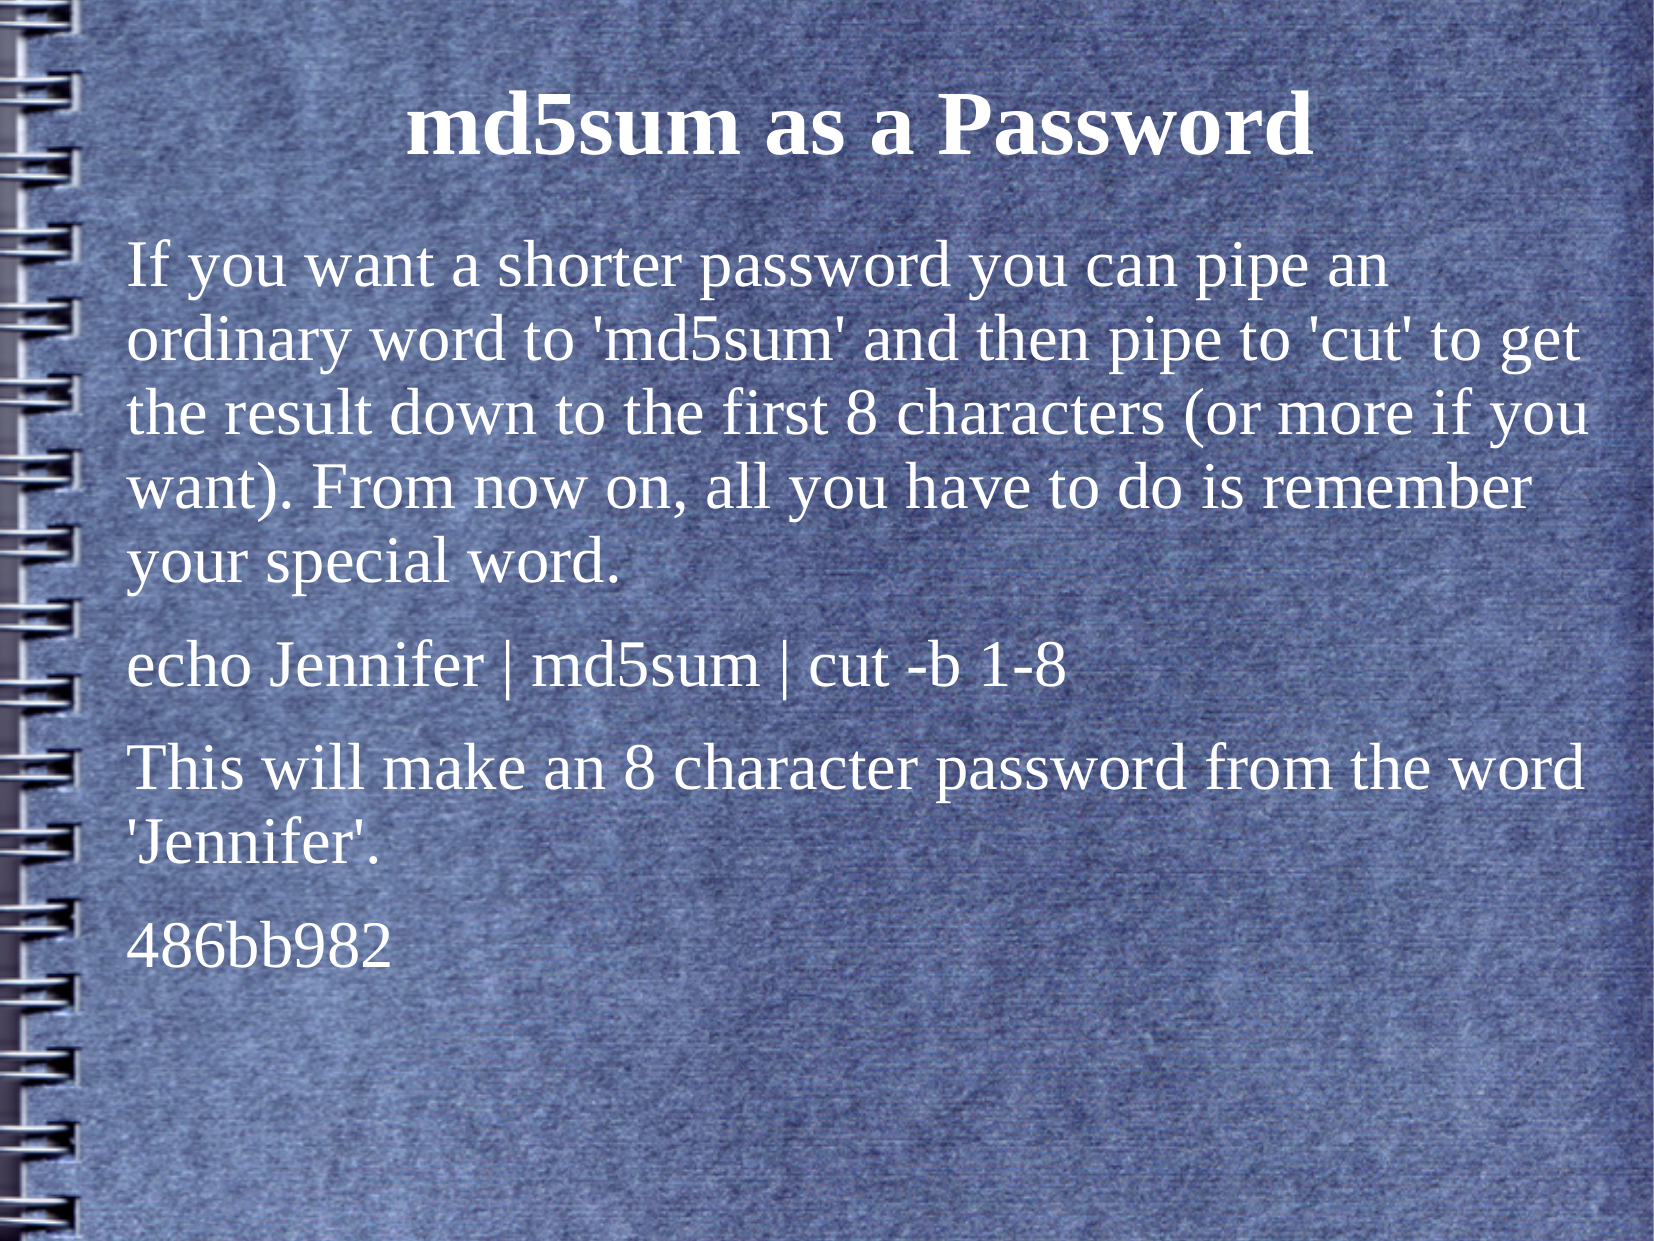

# md5sum as a Password
If you want a shorter password you can pipe an ordinary word to 'md5sum' and then pipe to 'cut' to get the result down to the first 8 characters (or more if you want). From now on, all you have to do is remember your special word.
echo Jennifer | md5sum | cut -b 1-8
This will make an 8 character password from the word 'Jennifer'.
486bb982